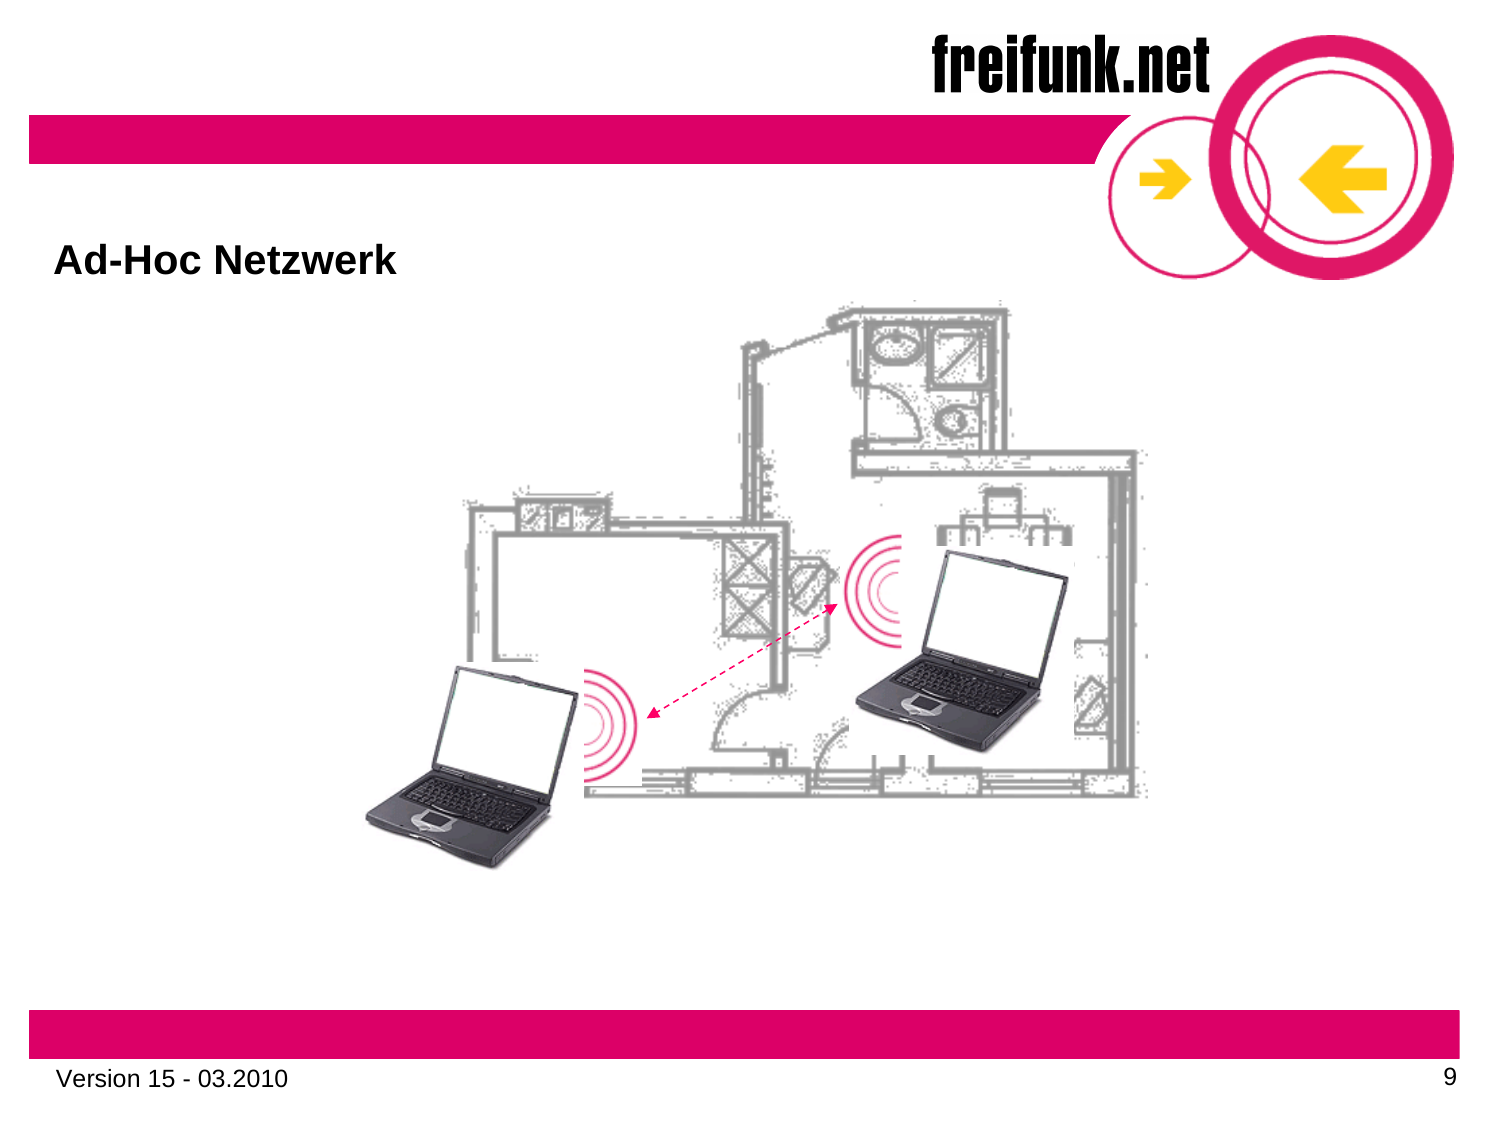

Ad-Hoc Netzwerk
9
Version 15 - 03.2010